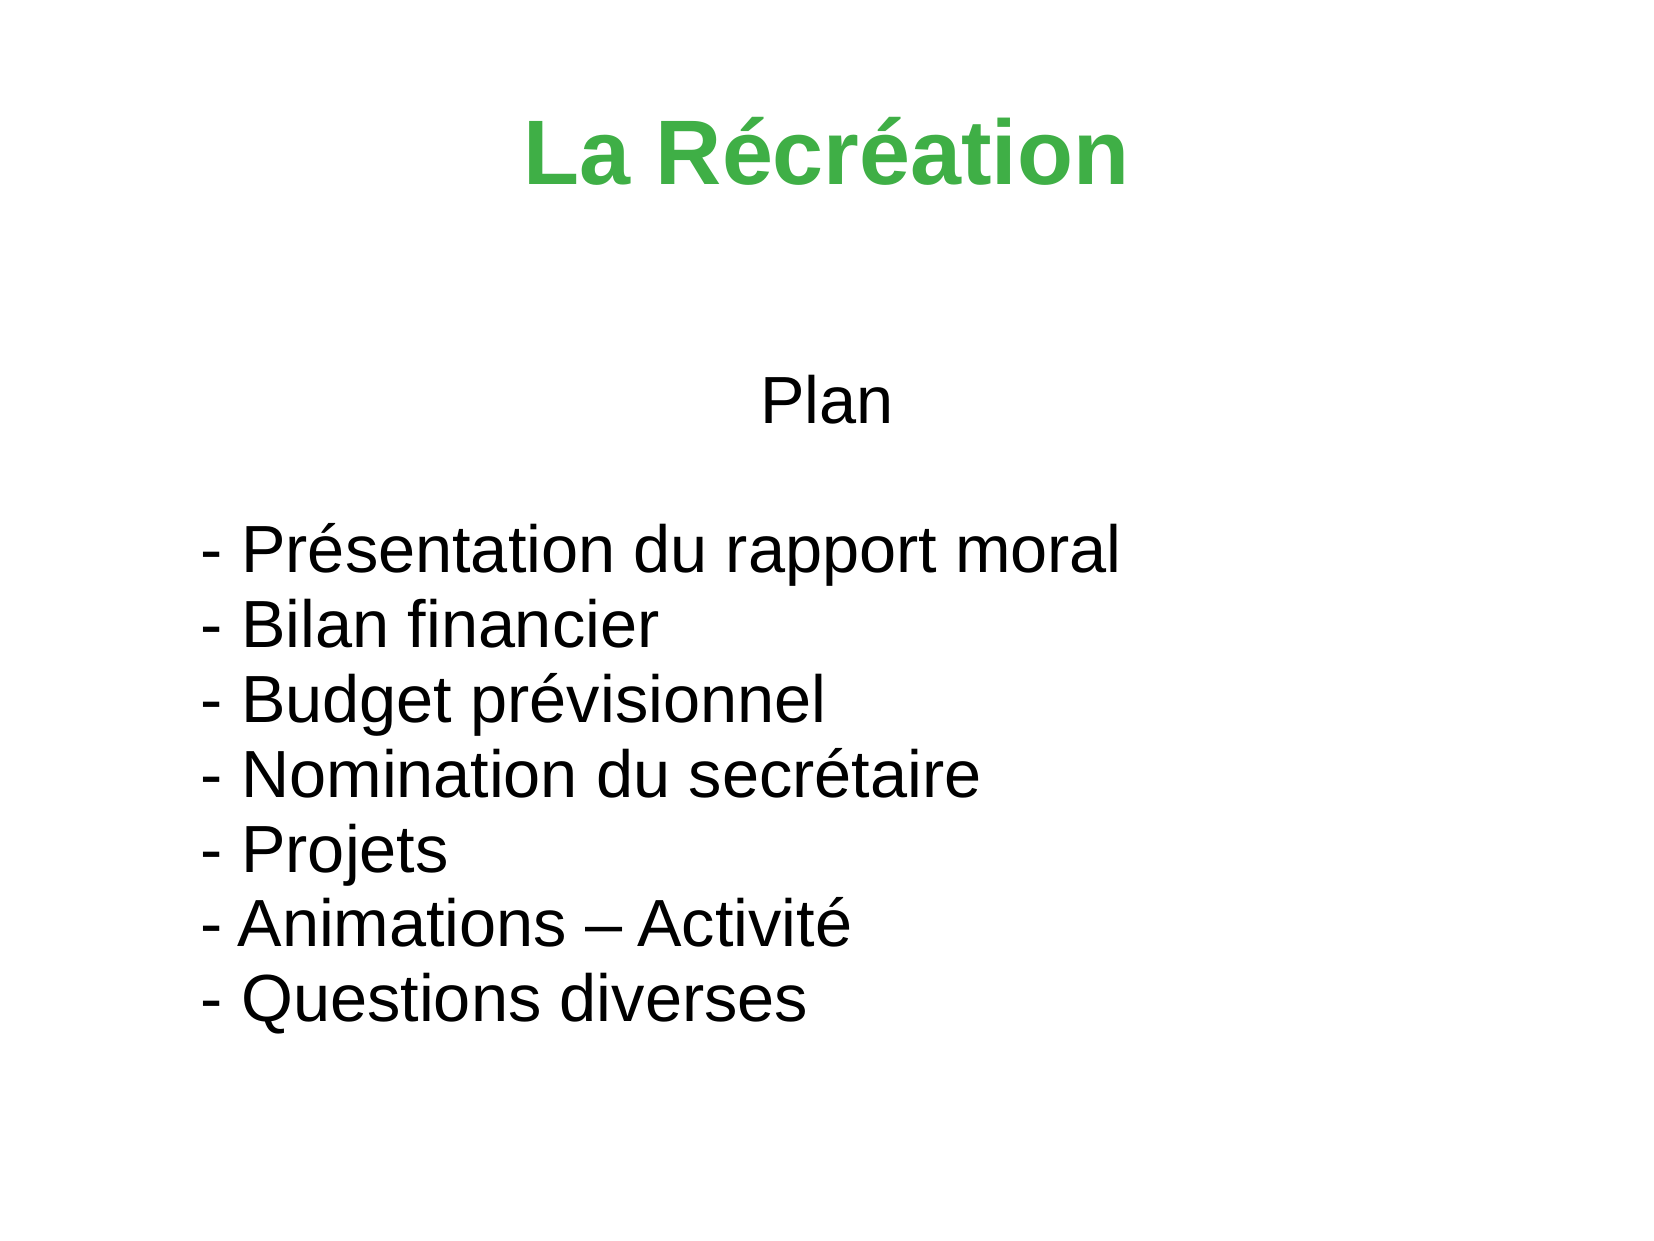

# La Récréation
Plan
- Présentation du rapport moral
- Bilan financier
- Budget prévisionnel
- Nomination du secrétaire
- Projets
- Animations – Activité
- Questions diverses